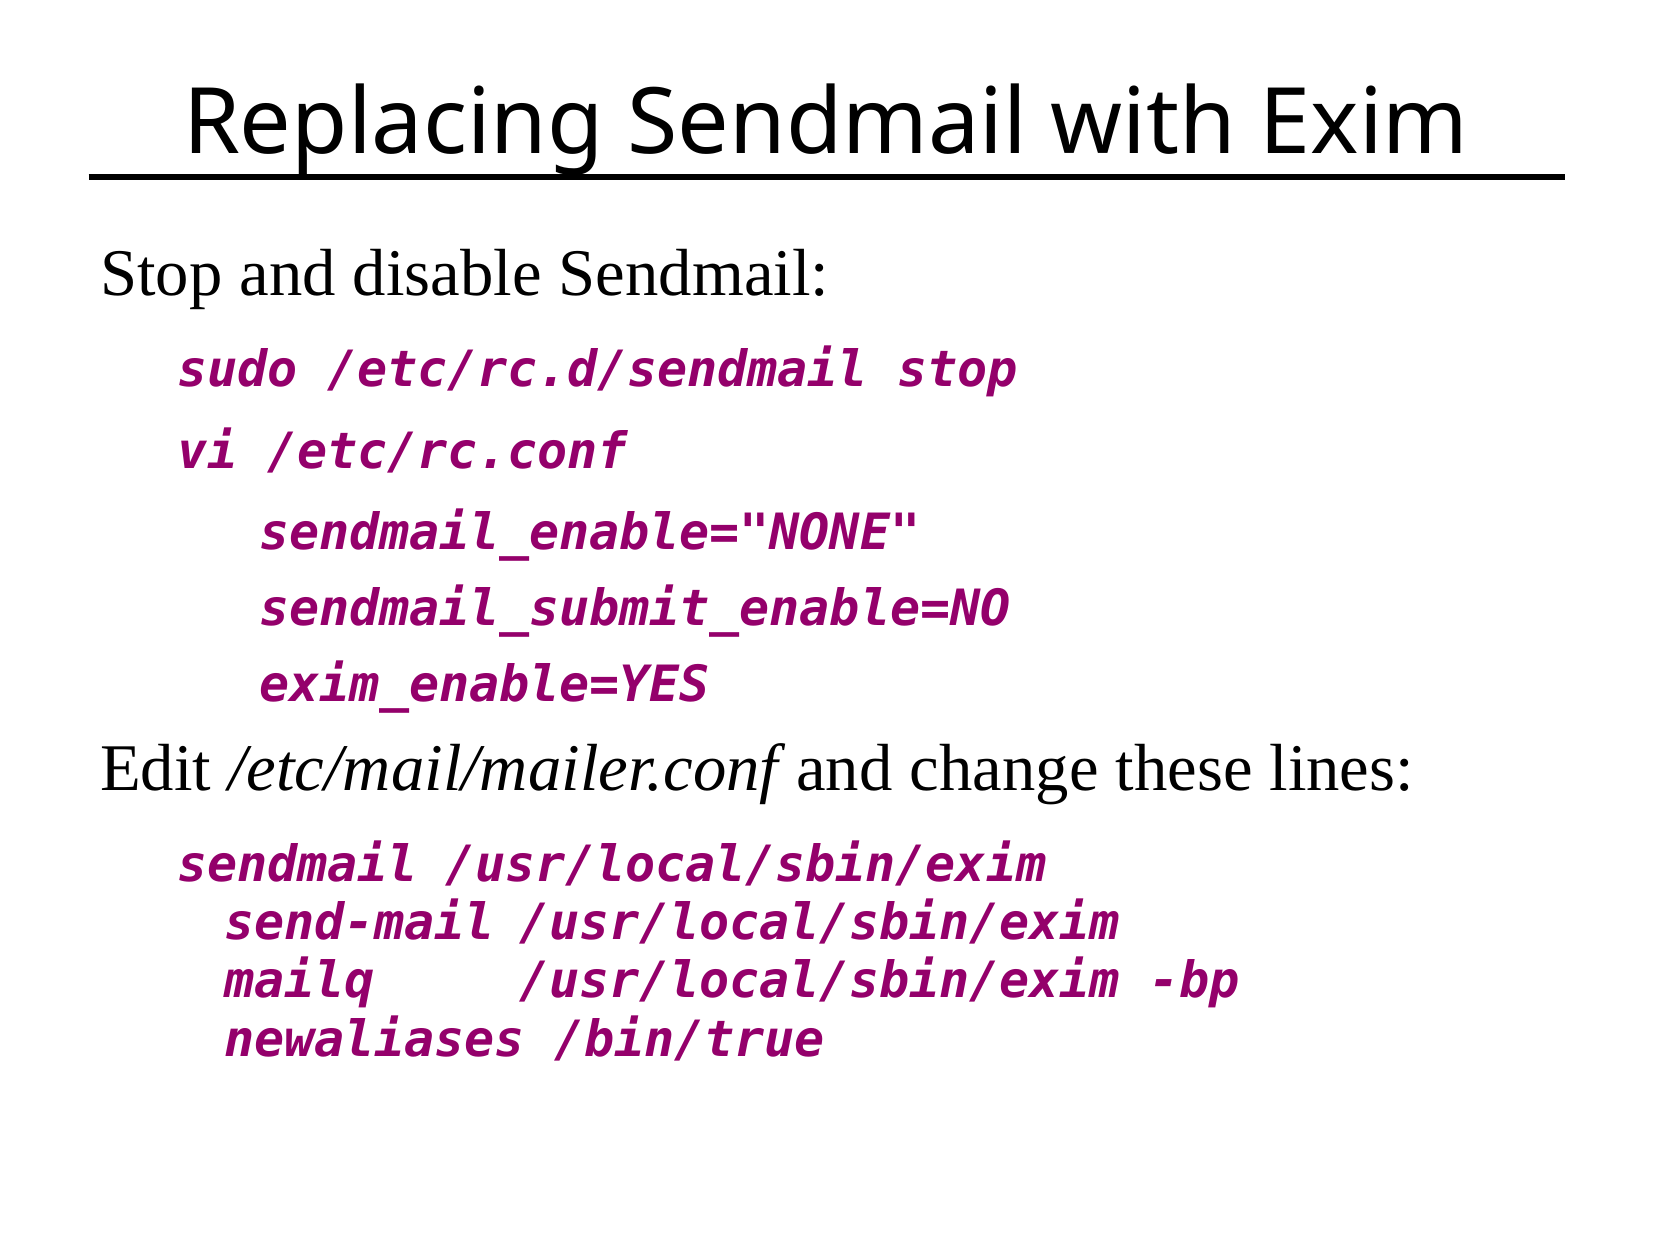

# Replacing Sendmail with Exim
Stop and disable Sendmail:
sudo /etc/rc.d/sendmail stop
vi /etc/rc.conf
sendmail_enable="NONE"
sendmail_submit_enable=NO
exim_enable=YES
Edit /etc/mail/mailer.conf and change these lines:
sendmail	/usr/local/sbin/exim
send-mail	/usr/local/sbin/exim
mailq		/usr/local/sbin/exim -bp
newaliases /bin/true